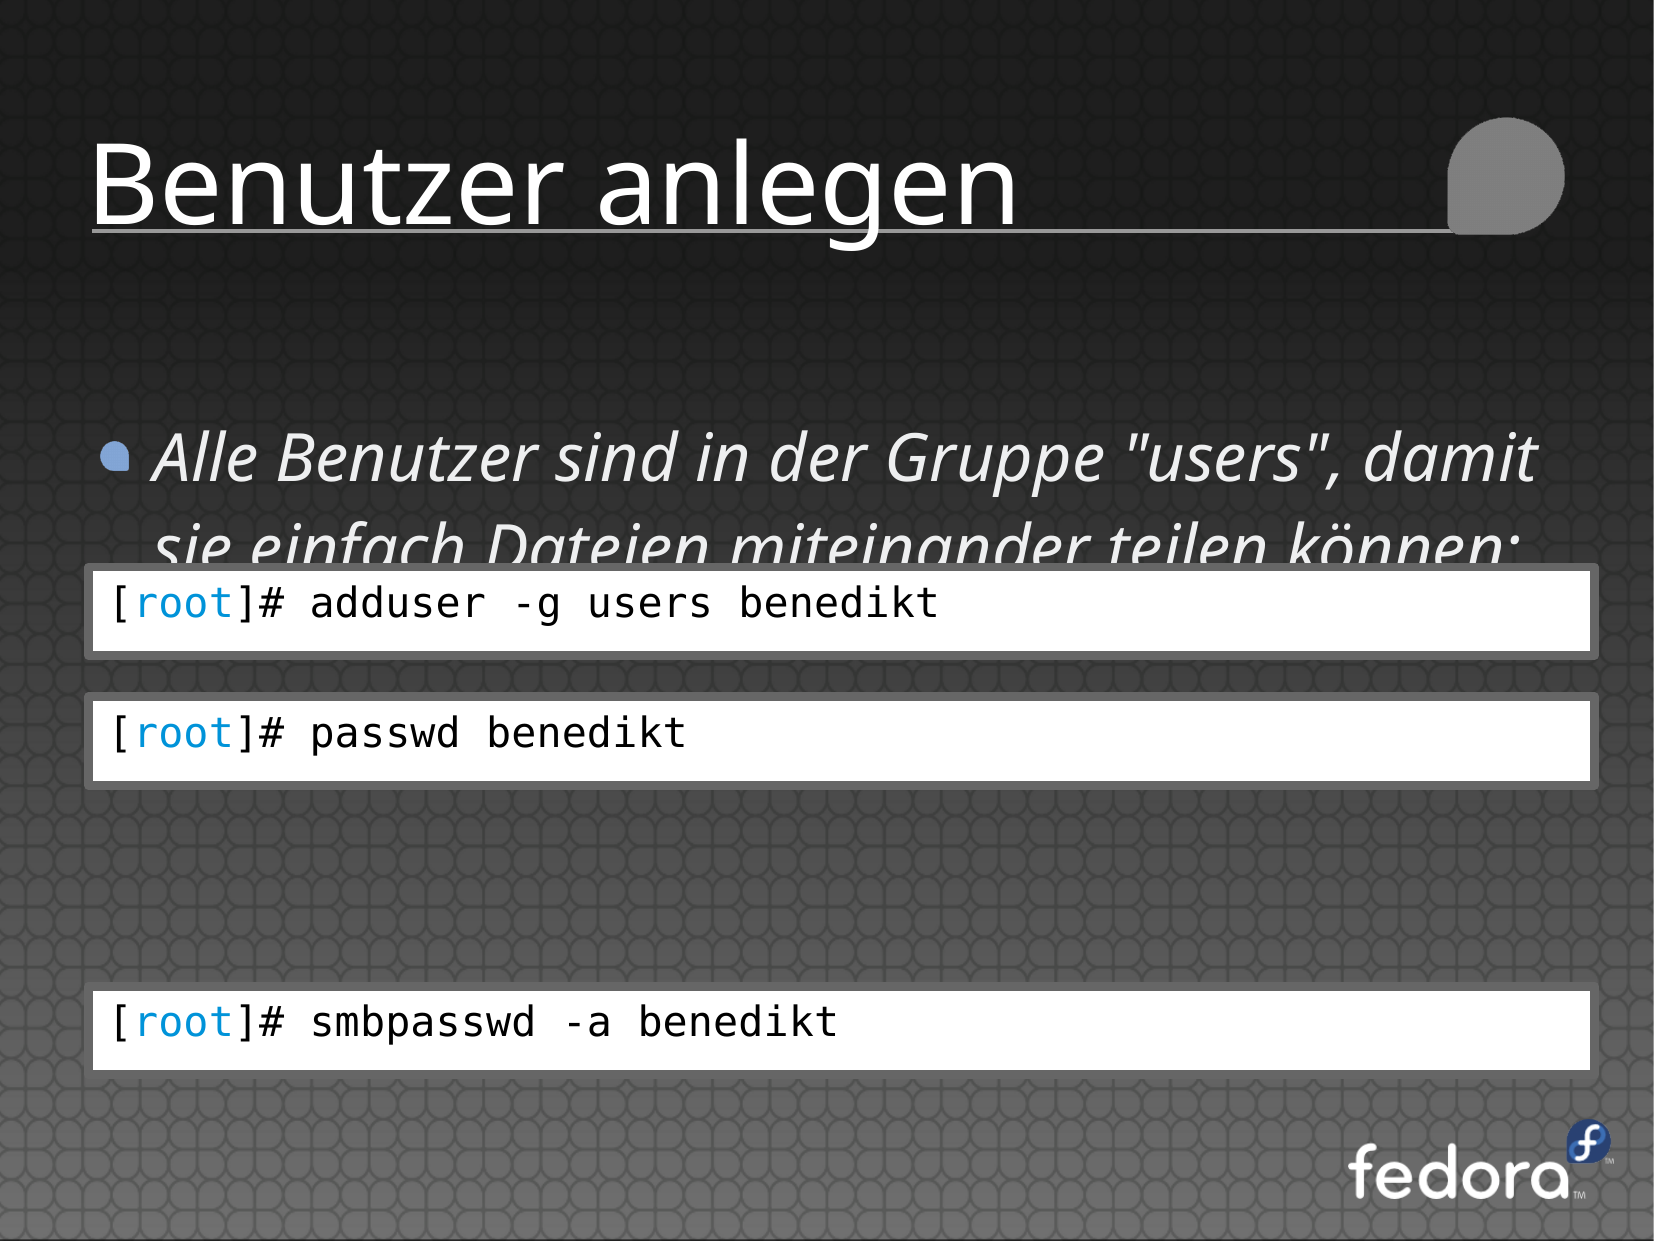

# Benutzer anlegen
Alle Benutzer sind in der Gruppe "users", damit sie einfach Dateien miteinander teilen können:
Anlegen von Samba Benutzern:
[root]# adduser -g users benedikt
[root]# passwd benedikt
[root]# smbpasswd -a benedikt